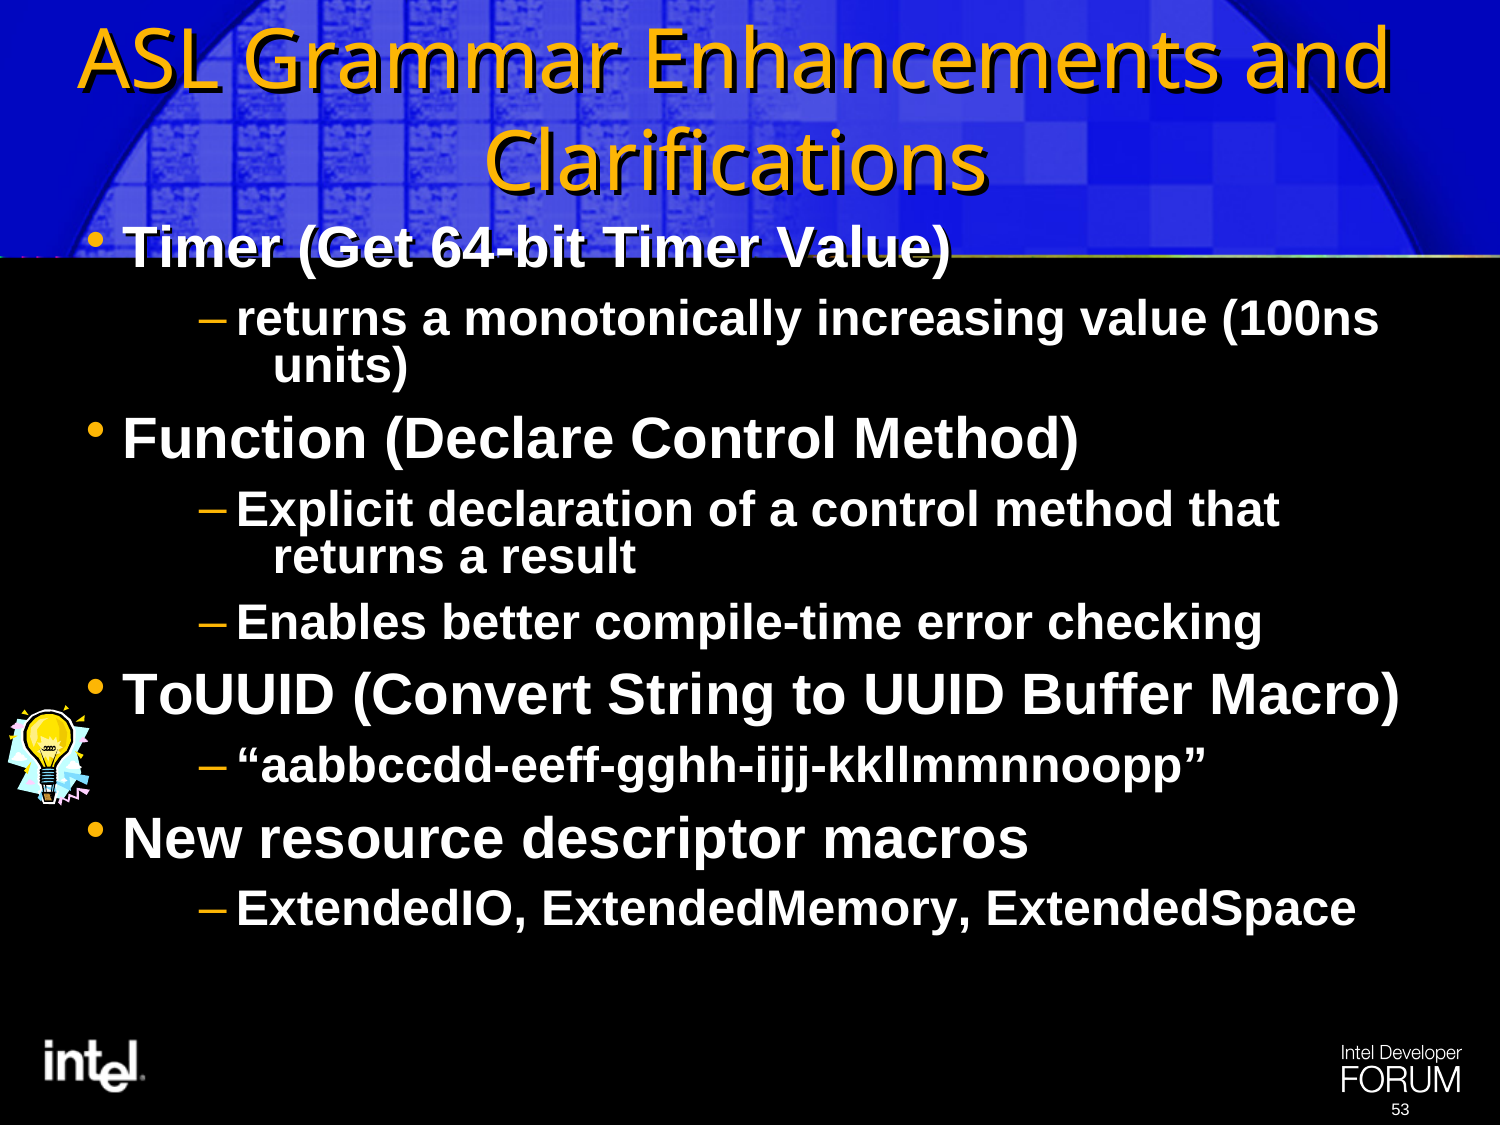

# ASL Grammar Enhancements and Clarifications
Timer (Get 64-bit Timer Value)
returns a monotonically increasing value (100ns units)
Function (Declare Control Method)
Explicit declaration of a control method that returns a result
Enables better compile-time error checking
ToUUID (Convert String to UUID Buffer Macro)
“aabbccdd-eeff-gghh-iijj-kkllmmnnoopp”
New resource descriptor macros
ExtendedIO, ExtendedMemory, ExtendedSpace